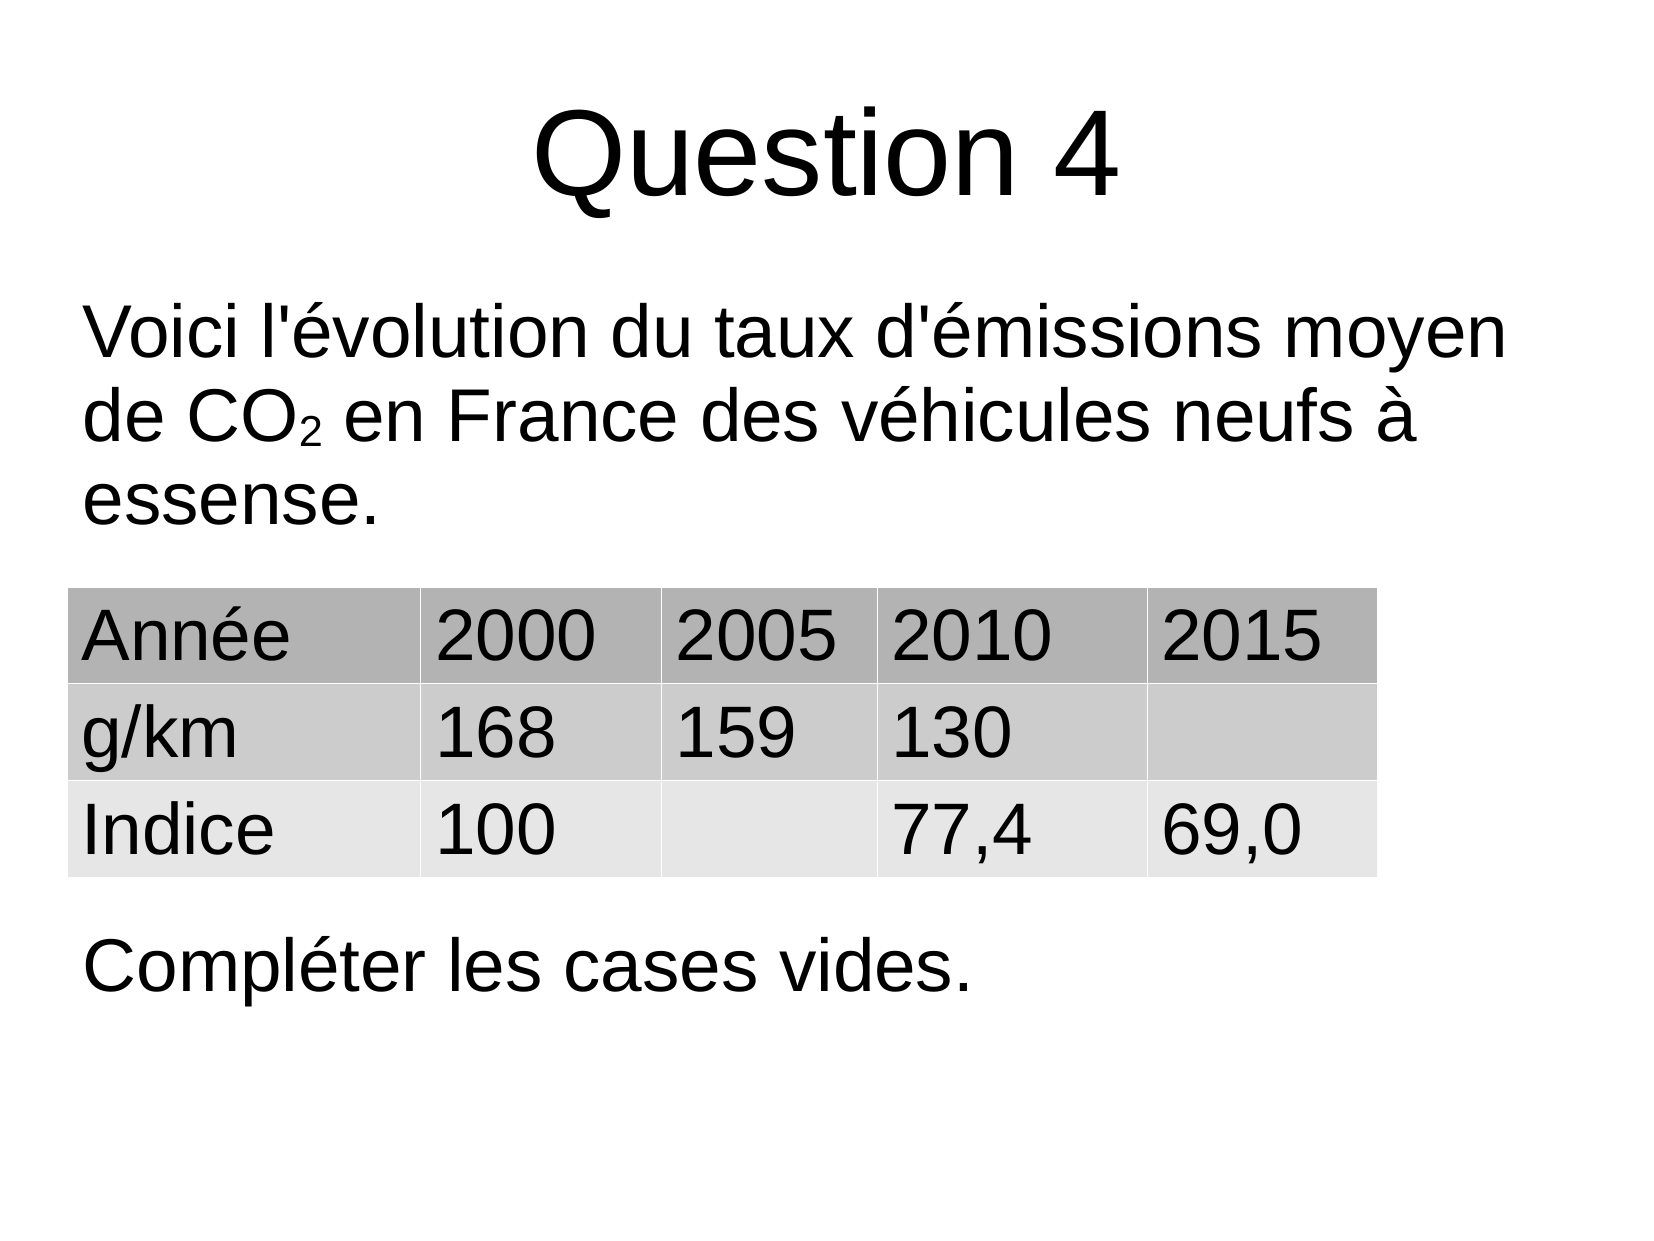

# Question 4
Voici l'évolution du taux d'émissions moyen de CO2 en France des véhicules neufs à essense.
Compléter les cases vides.
| Année | 2000 | 2005 | 2010 | 2015 |
| --- | --- | --- | --- | --- |
| g/km | 168 | 159 | 130 | |
| Indice | 100 | | 77,4 | 69,0 |